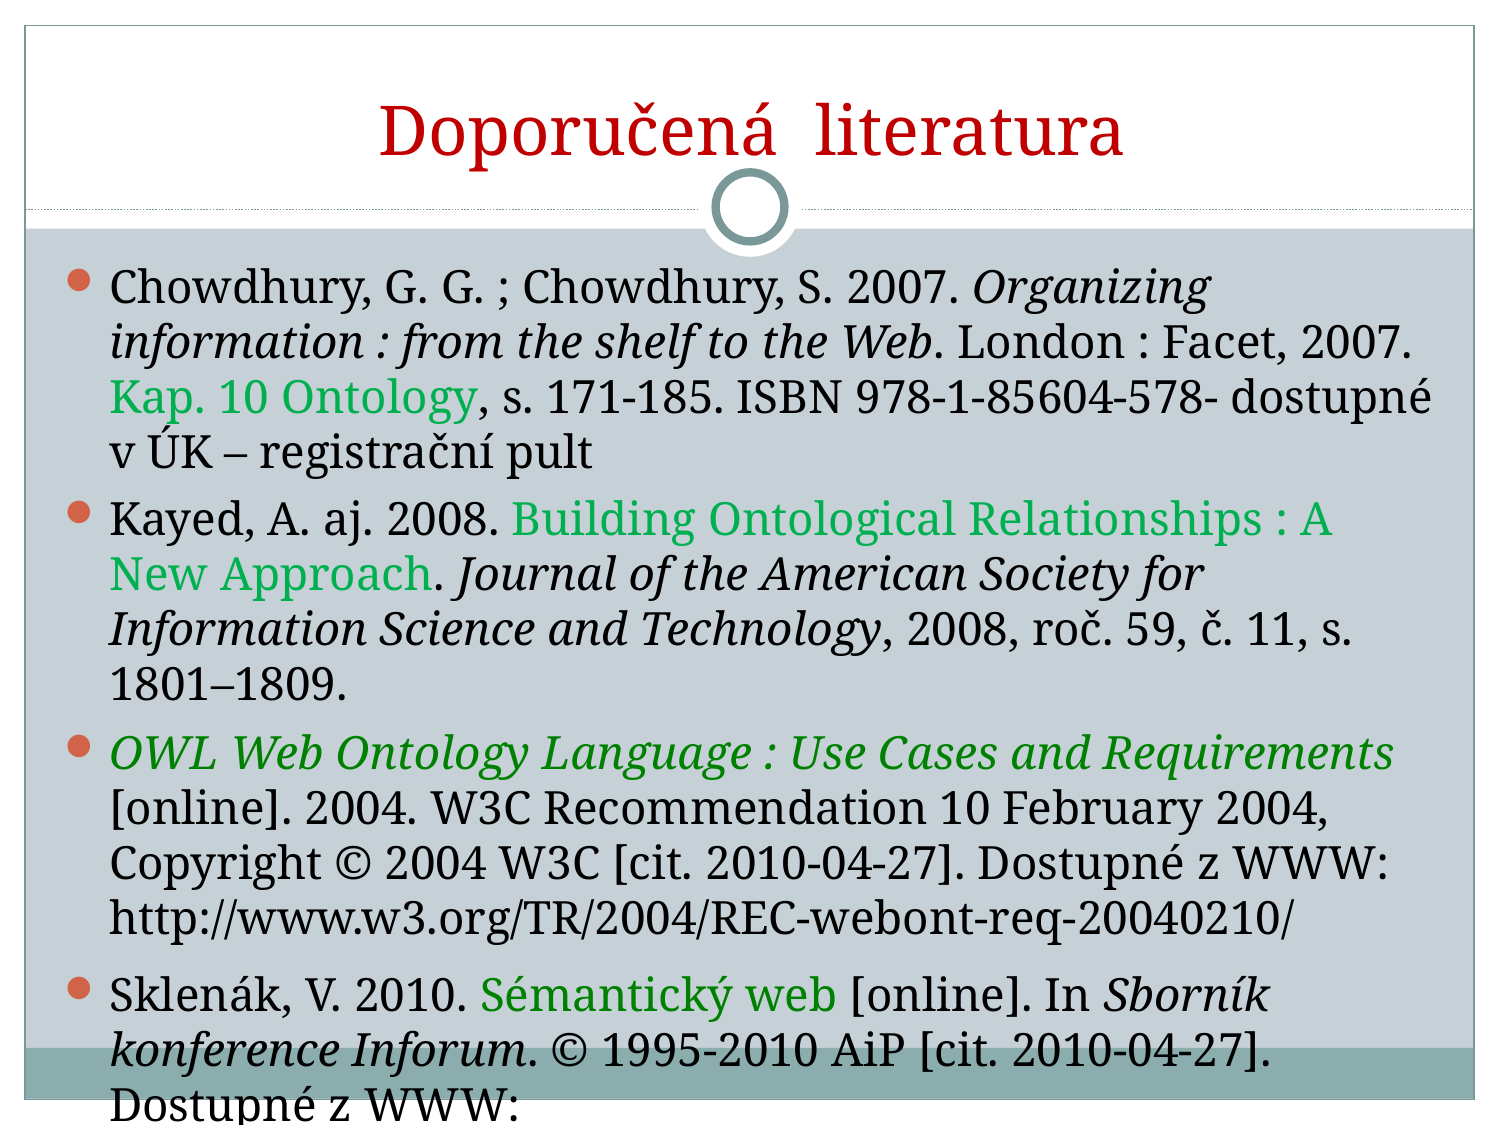

Doporučená literatura
# Chowdhury, G. G. ; Chowdhury, S. 2007. Organizing information : from the shelf to the Web. London : Facet, 2007. Kap. 10 Ontology, s. 171-185. ISBN 978-1-85604-578- dostupné v ÚK – registrační pult
Kayed, A. aj. 2008. Building Ontological Relationships : A New Approach. Journal of the American Society for Information Science and Technology, 2008, roč. 59, č. 11, s. 1801–1809.
OWL Web Ontology Language : Use Cases and Requirements [online]. 2004. W3C Recommendation 10 February 2004, Copyright © 2004 W3C [cit. 2010-04-27]. Dostupné z WWW: http://www.w3.org/TR/2004/REC-webont-req-20040210/
Sklenák, V. 2010. Sémantický web [online]. In Sborník konference Inforum. © 1995-2010 AiP [cit. 2010-04-27]. Dostupné z WWW: http://www.inforum.cz/archiv/inforum2003/prispevky/Sklenak_Vilem.pdf